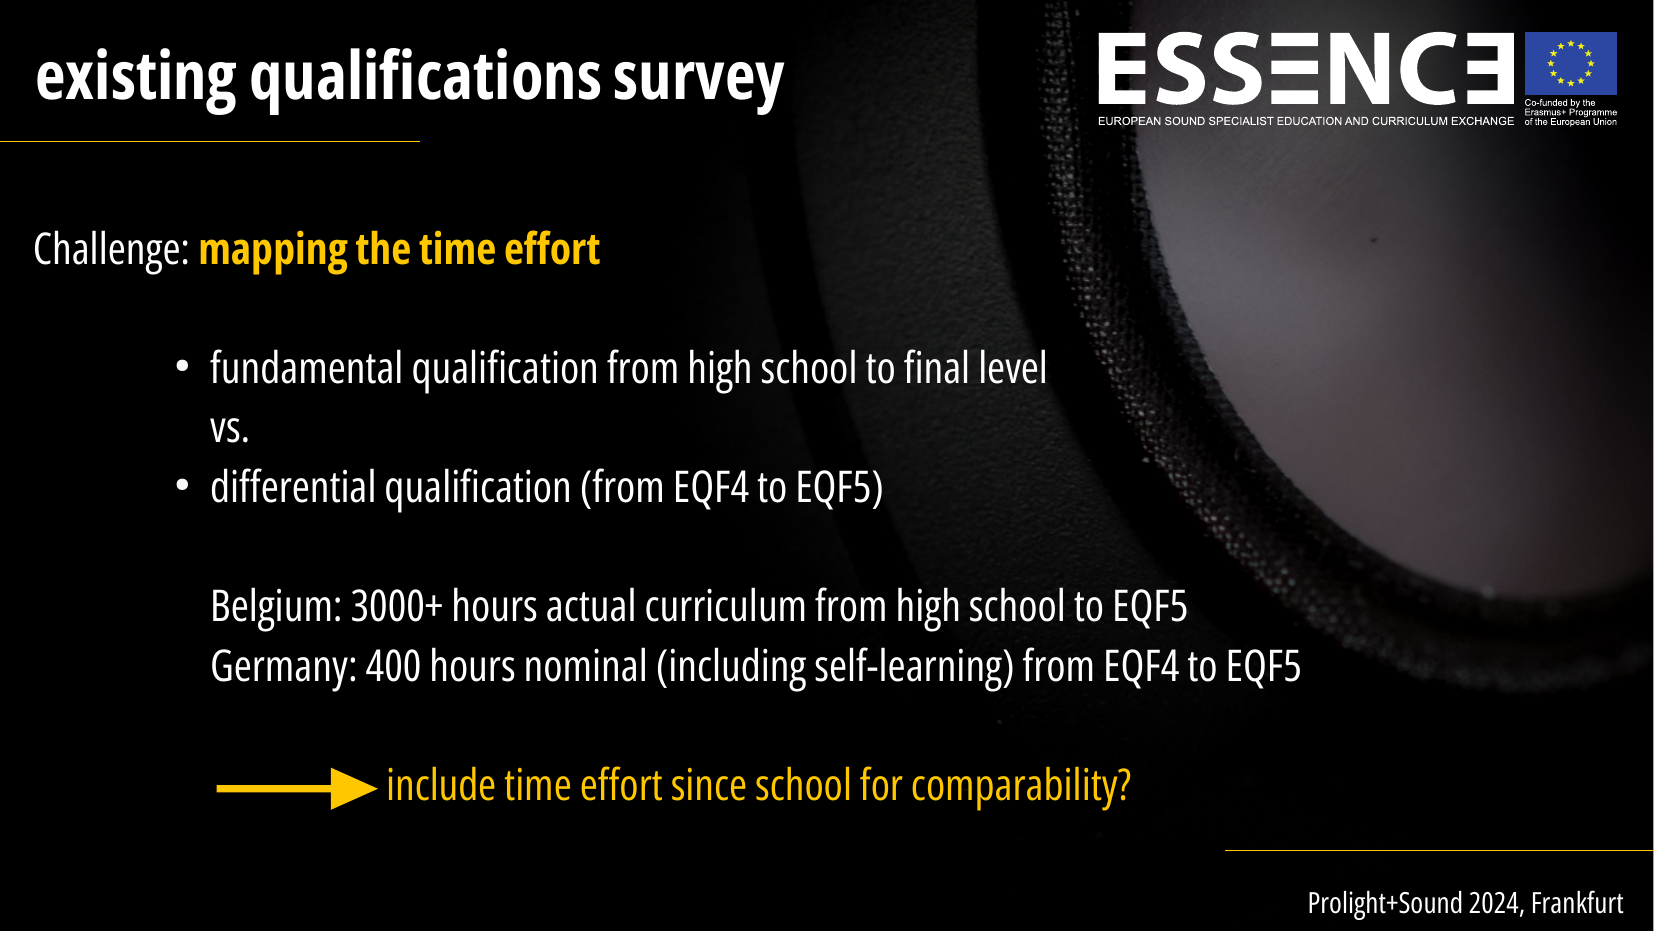

# existing qualifications survey
Challenge: mapping the time effort
fundamental qualification from high school to final level
vs.
differential qualification (from EQF4 to EQF5)
Belgium: 3000+ hours actual curriculum from high school to EQF5
Germany: 400 hours nominal (including self-learning) from EQF4 to EQF5
 include time effort since school for comparability?